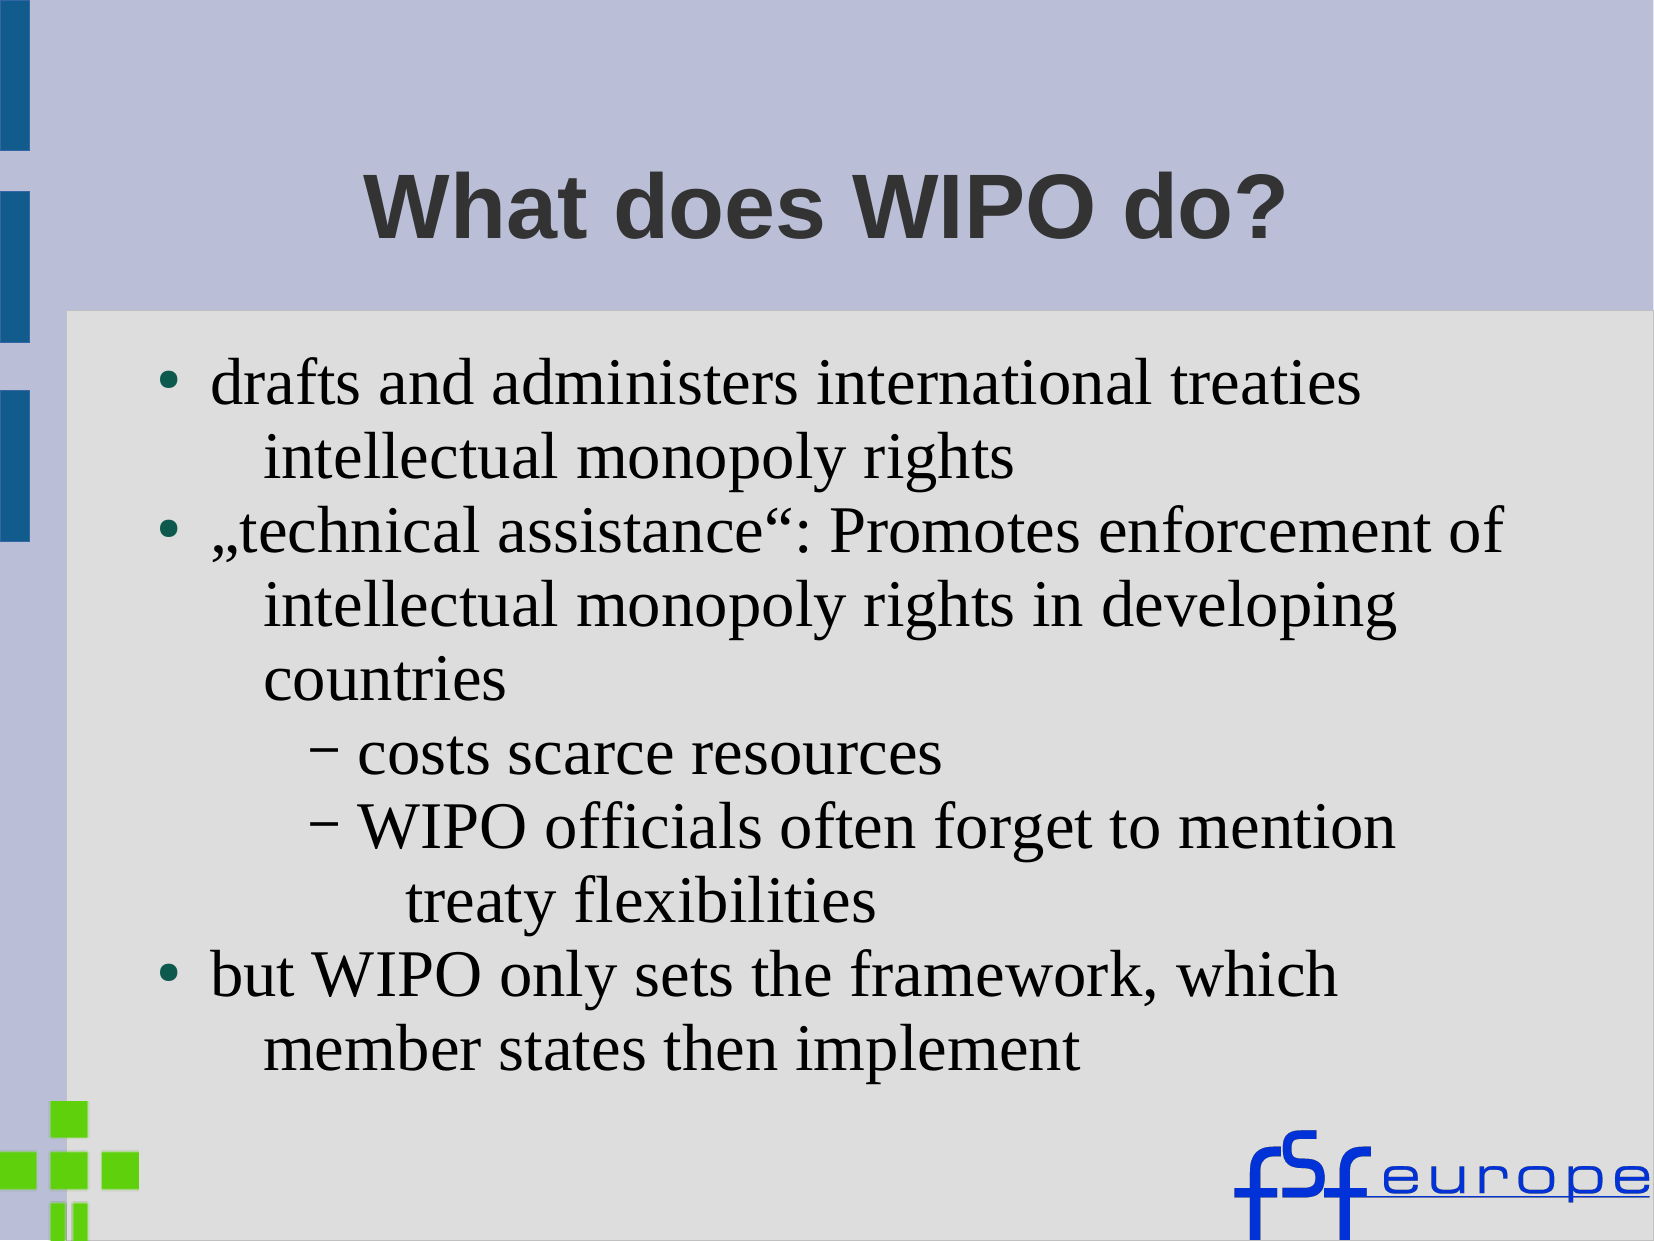

# What does WIPO do?
drafts and administers international treaties intellectual monopoly rights
„technical assistance“: Promotes enforcement of intellectual monopoly rights in developing countries
costs scarce resources
WIPO officials often forget to mention treaty flexibilities
but WIPO only sets the framework, which member states then implement